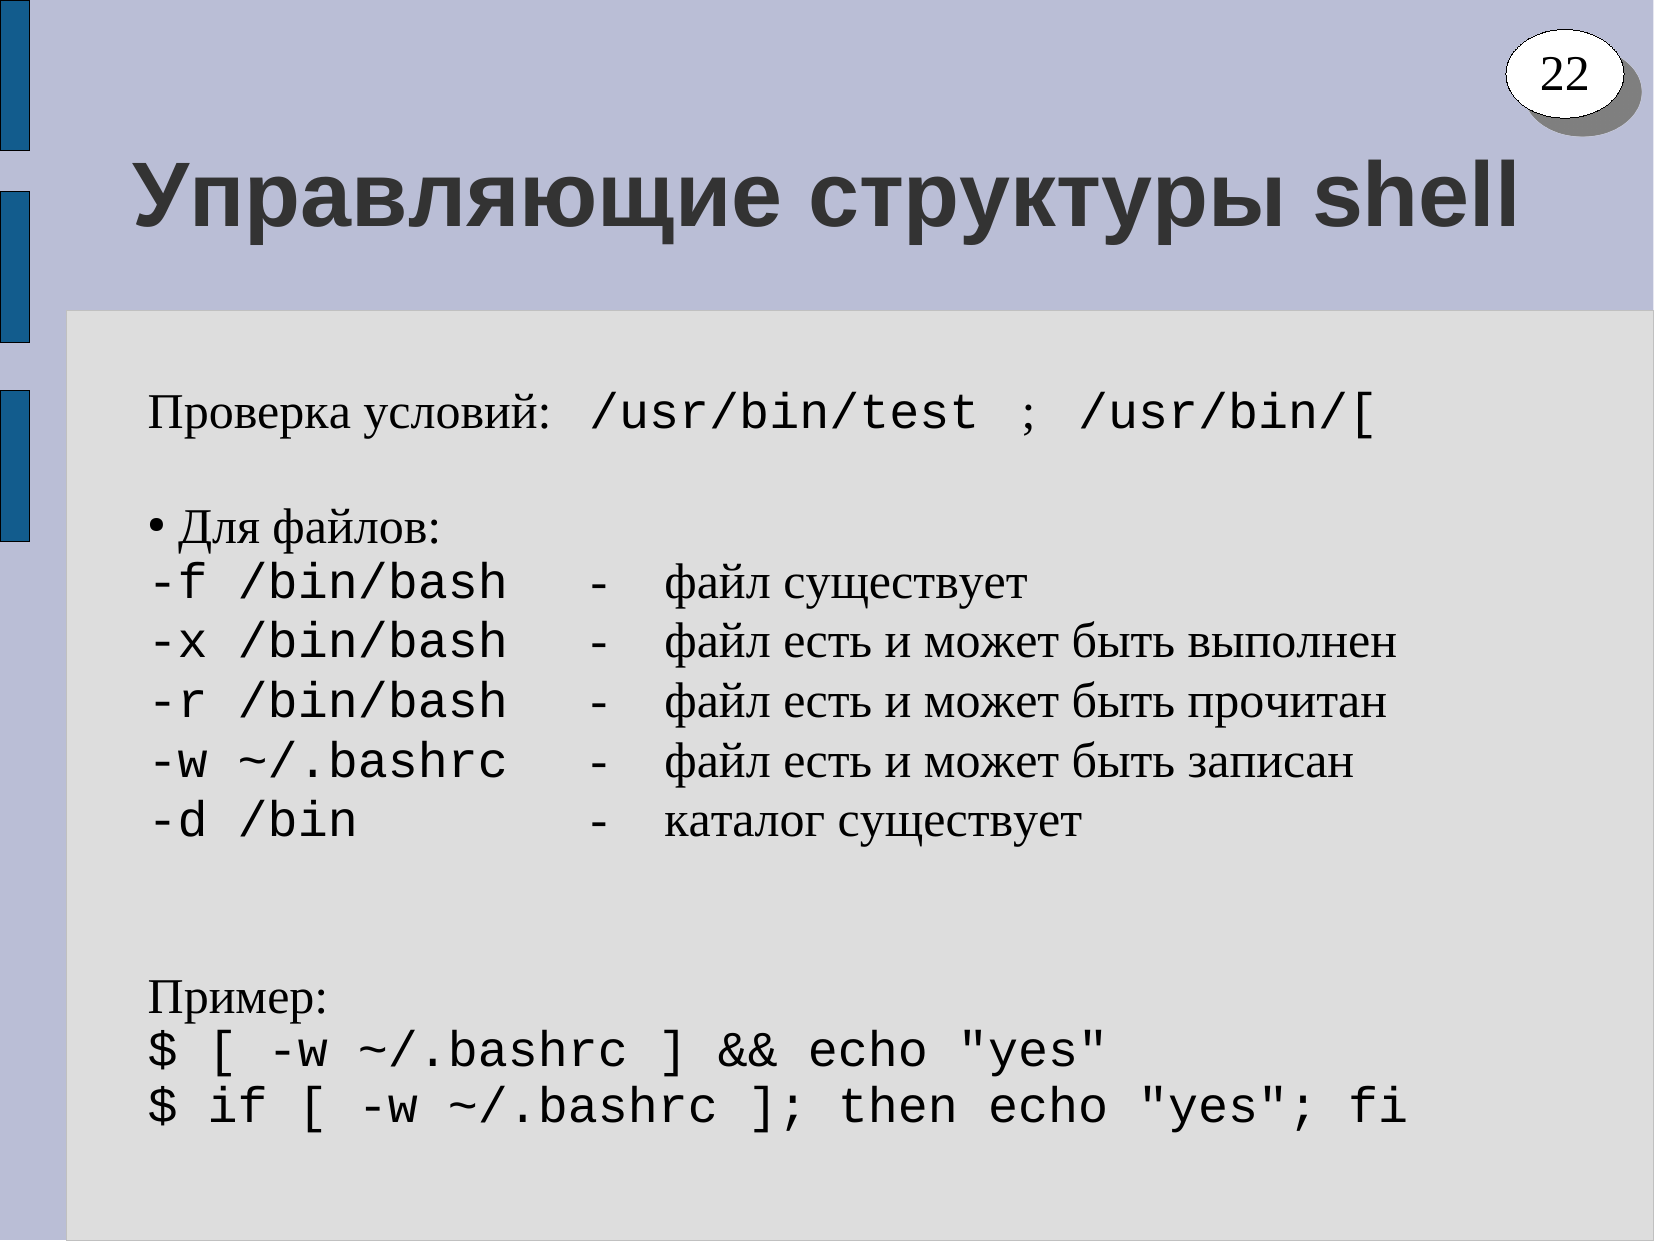

22
# Управляющие структуры shell
Проверка условий: /usr/bin/test ; /usr/bin/[
 Для файлов:
-f /bin/bash		-	файл существует
-x /bin/bash		-	файл есть и может быть выполнен
-r /bin/bash		-	файл есть и может быть прочитан
-w ~/.bashrc		-	файл есть и может быть записан
-d /bin				-	каталог существует
Пример:
$ [ -w ~/.bashrc ] && echo "yes"
$ if [ -w ~/.bashrc ]; then echo "yes"; fi